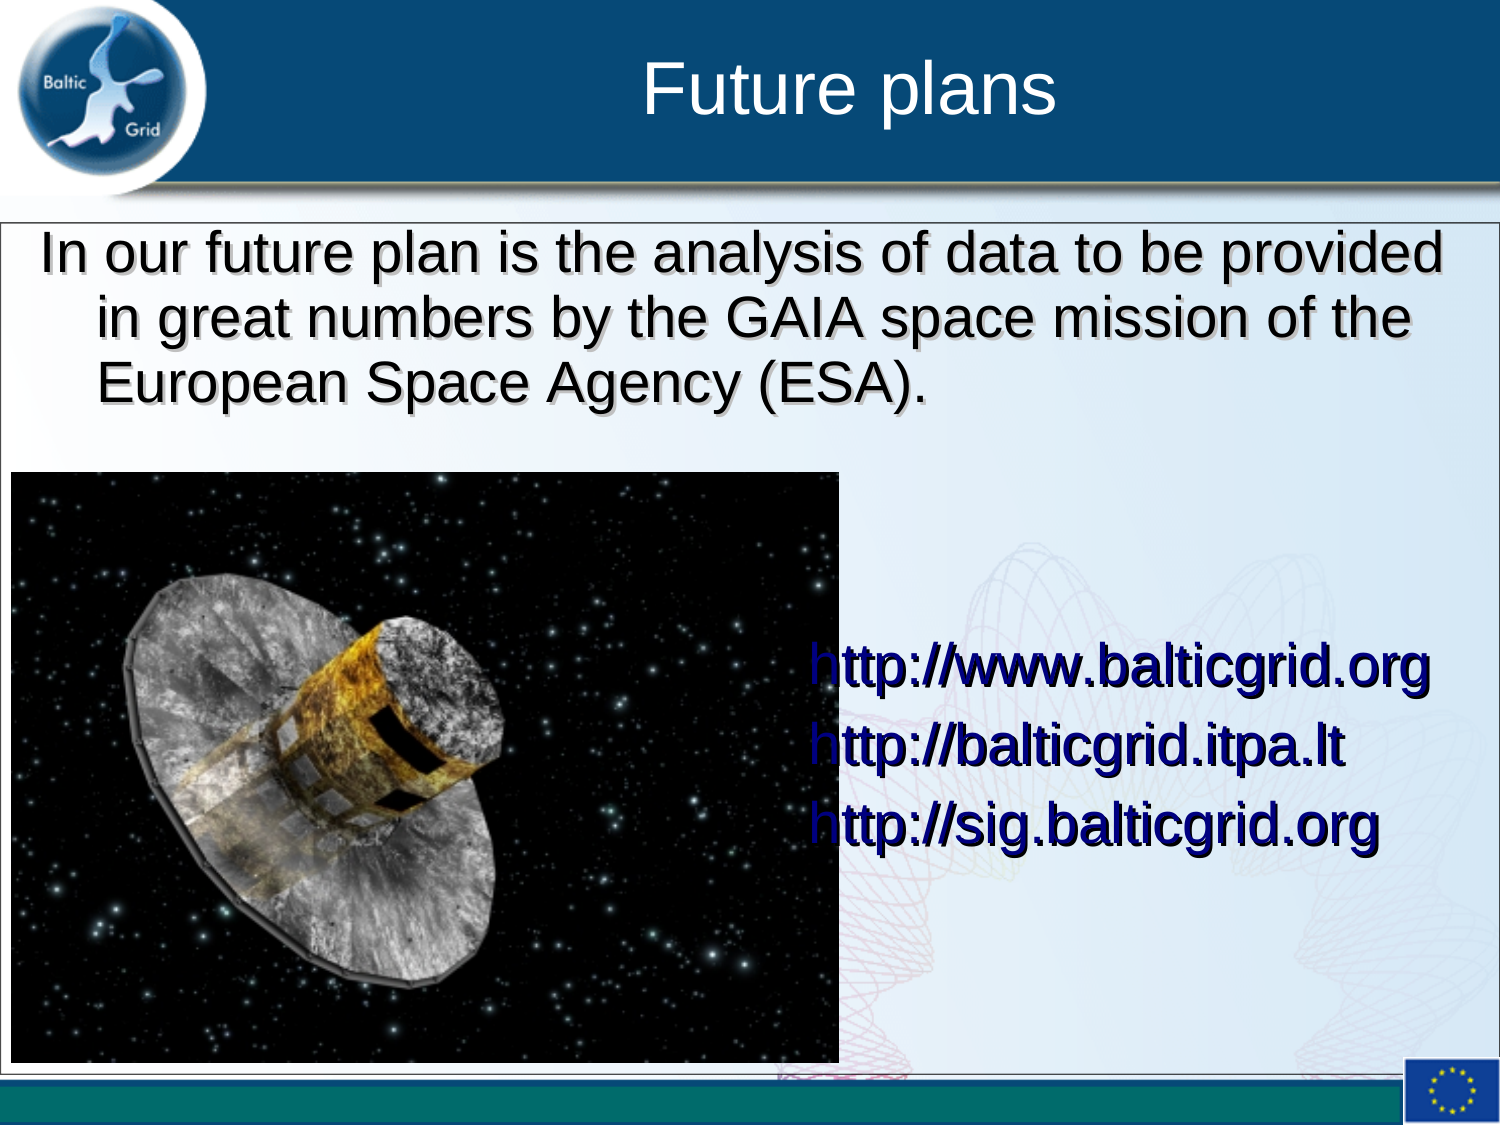

# Future plans
In our future plan is the analysis of data to be provided in great numbers by the GAIA space mission of the European Space Agency (ESA).
http://www.balticgrid.org
http://balticgrid.itpa.lt
http://sig.balticgrid.org
5